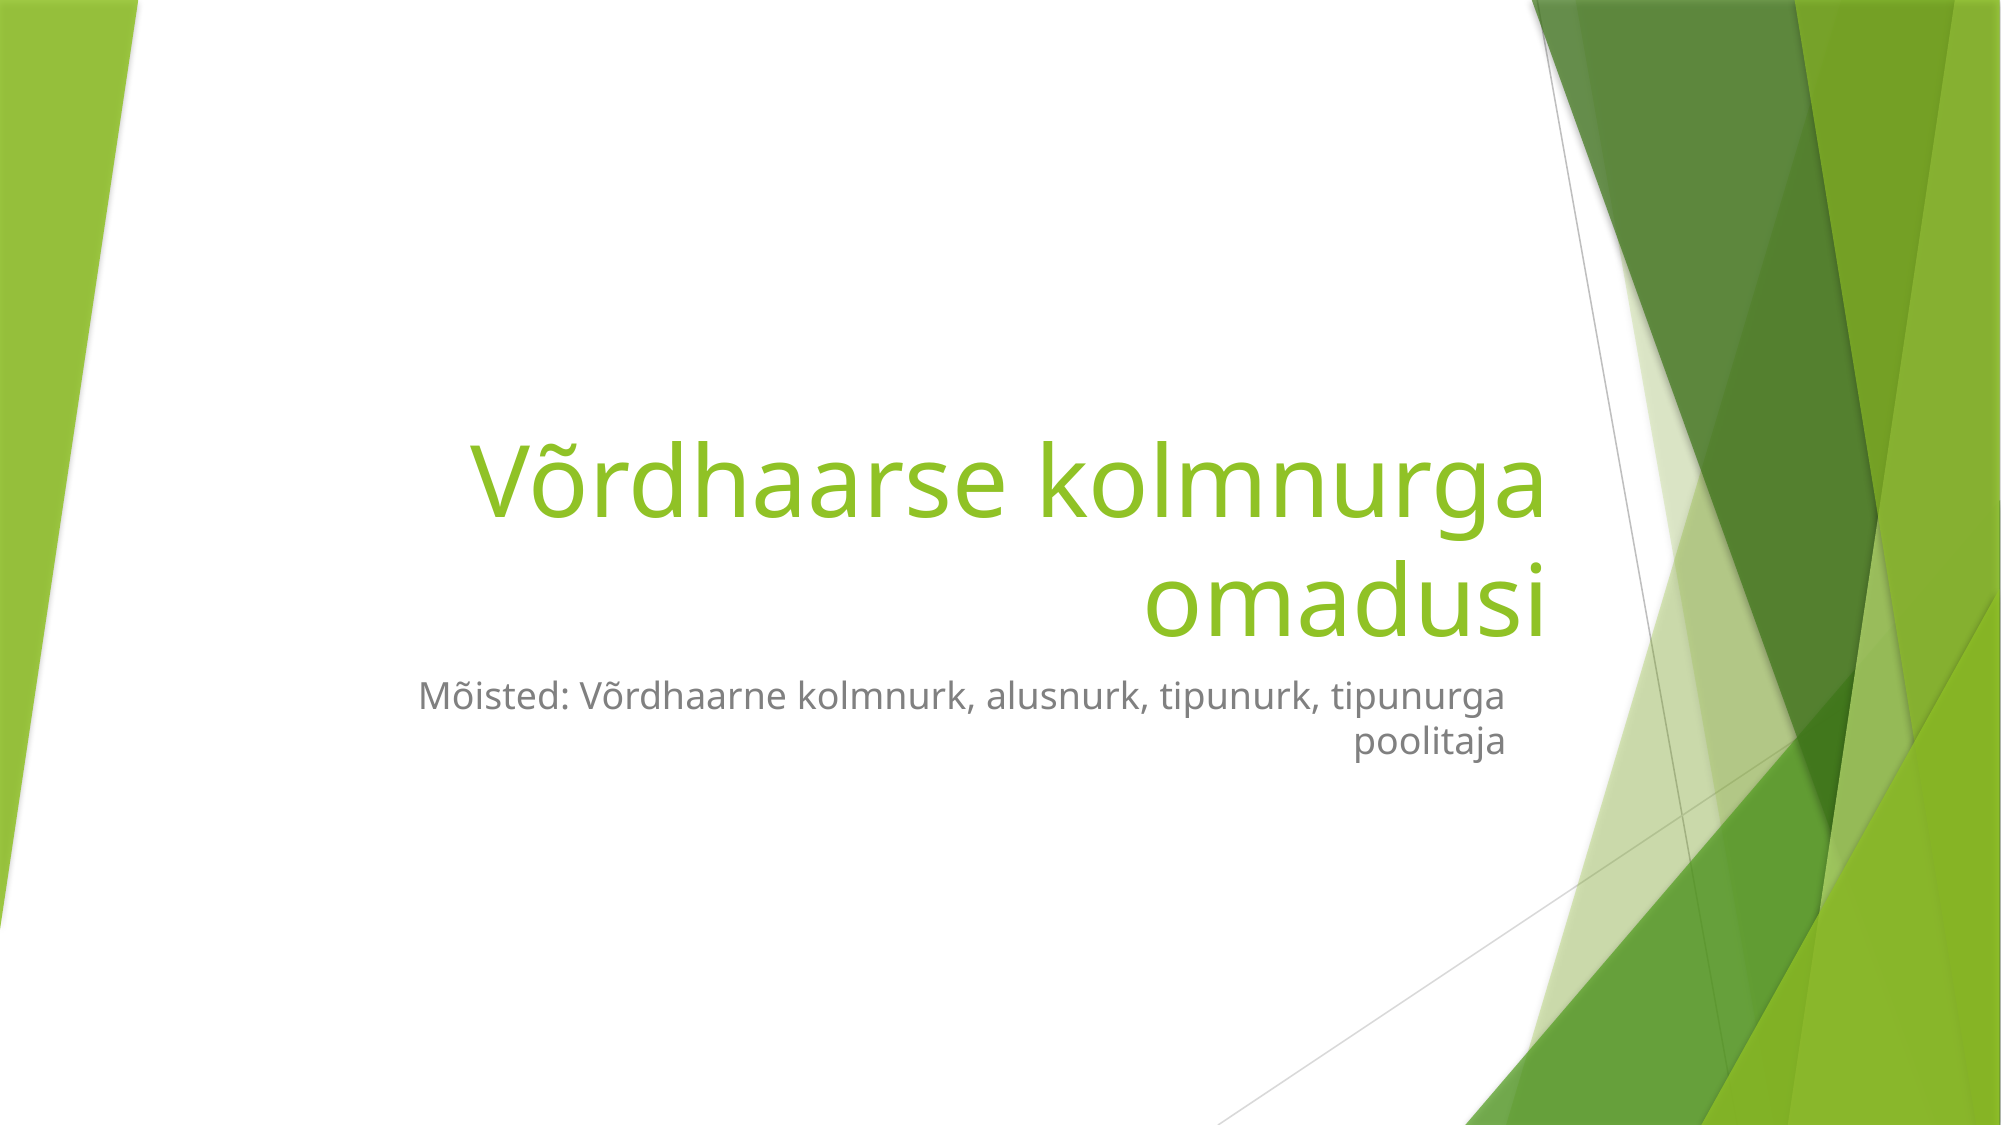

# Võrdhaarse kolmnurga omadusi
Mõisted: Võrdhaarne kolmnurk, alusnurk, tipunurk, tipunurga poolitaja